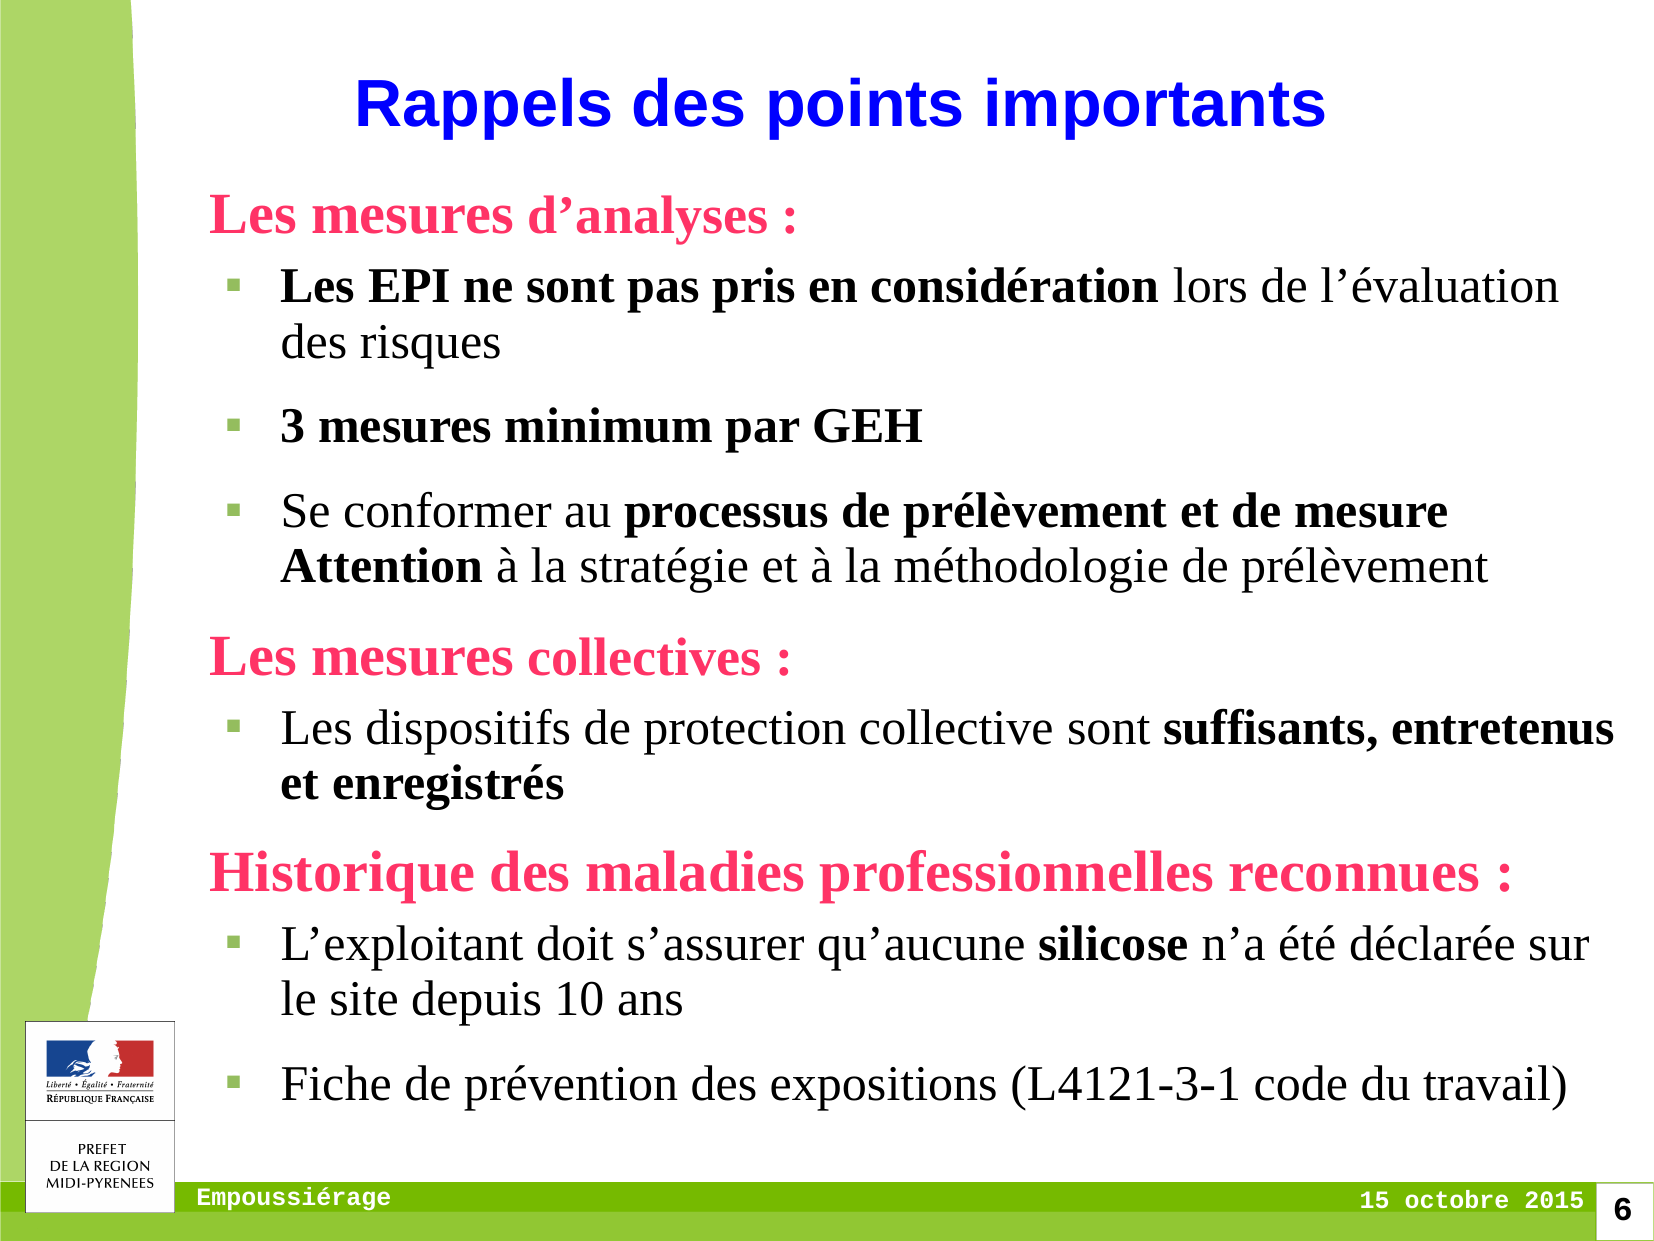

# Rappels des points importants
Les mesures d’analyses :
Les EPI ne sont pas pris en considération lors de l’évaluation des risques
3 mesures minimum par GEH
Se conformer au processus de prélèvement et de mesure Attention à la stratégie et à la méthodologie de prélèvement
Les mesures collectives :
Les dispositifs de protection collective sont suffisants, entretenus et enregistrés
Historique des maladies professionnelles reconnues :
L’exploitant doit s’assurer qu’aucune silicose n’a été déclarée sur le site depuis 10 ans
Fiche de prévention des expositions (L4121-3-1 code du travail)
6